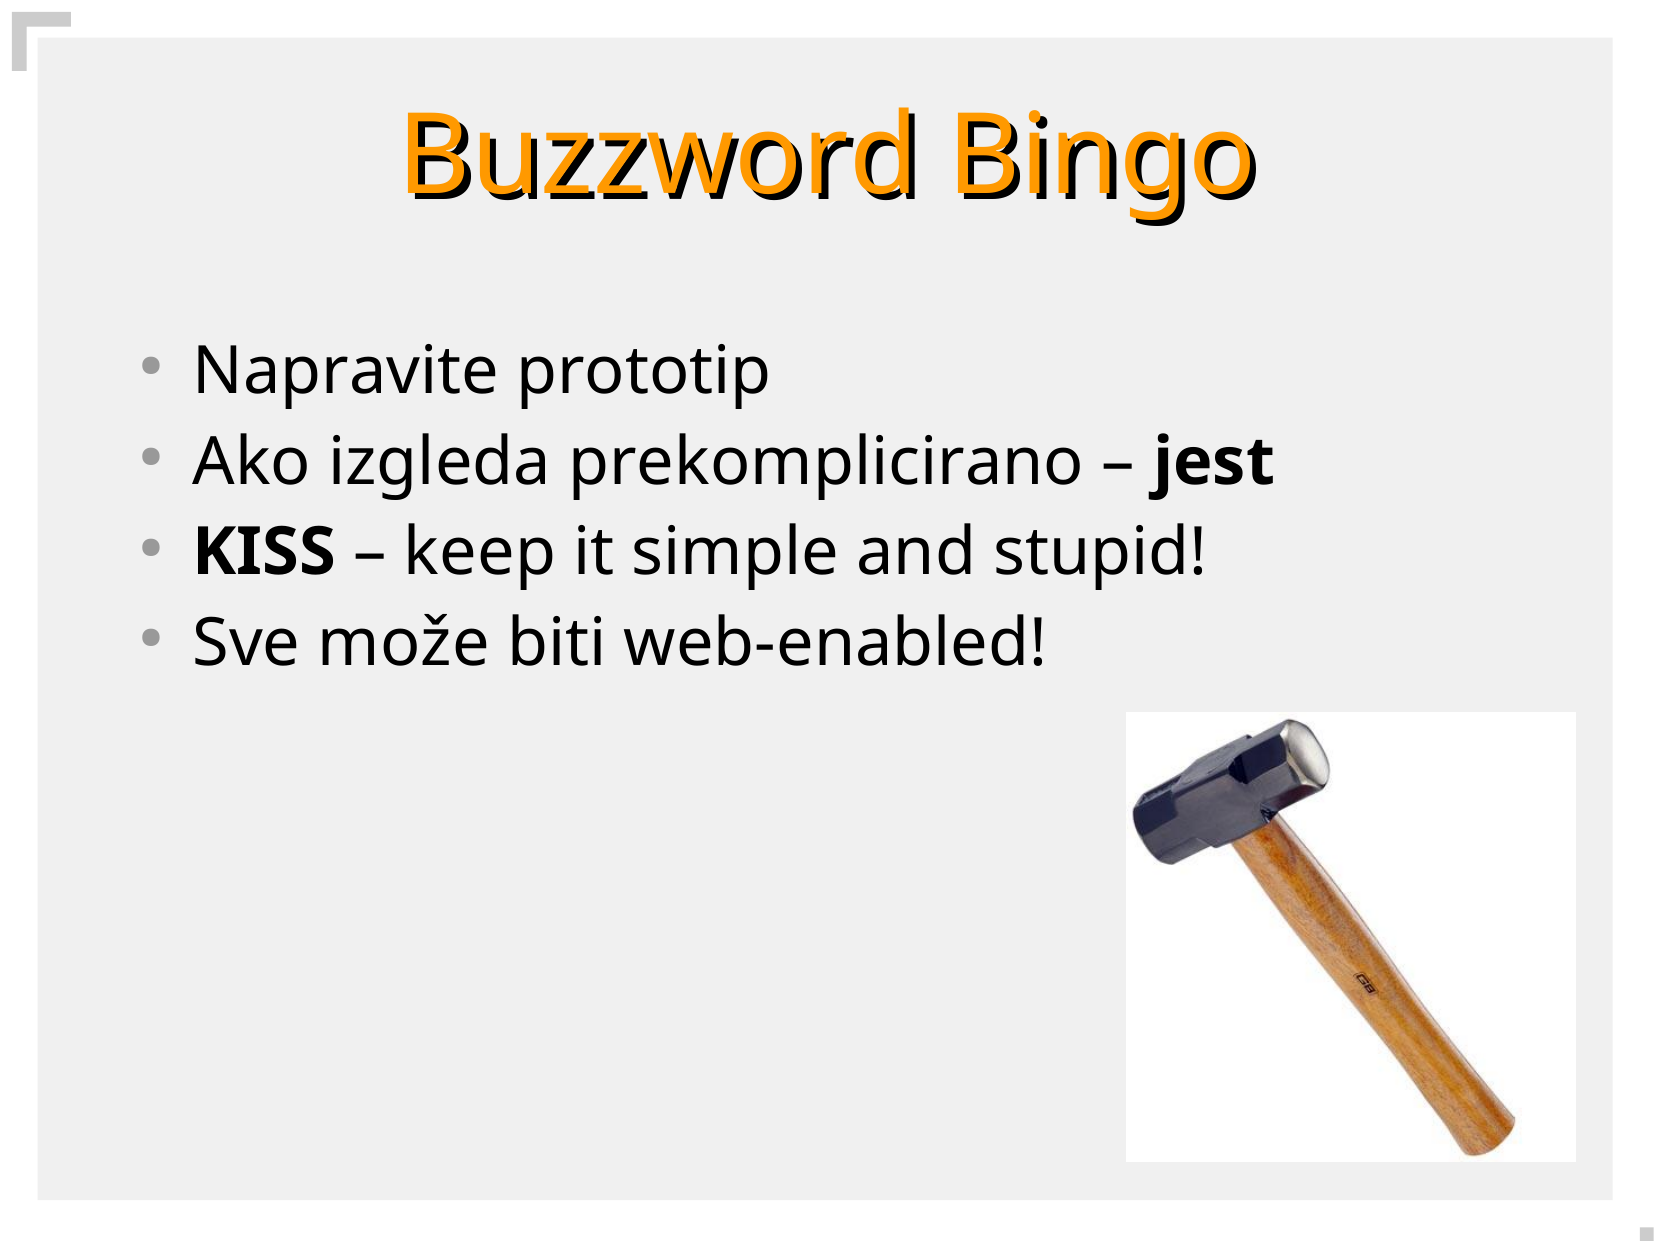

# Buzzword Bingo
Napravite prototip
Ako izgleda prekomplicirano – jest
KISS – keep it simple and stupid!
Sve može biti web-enabled!